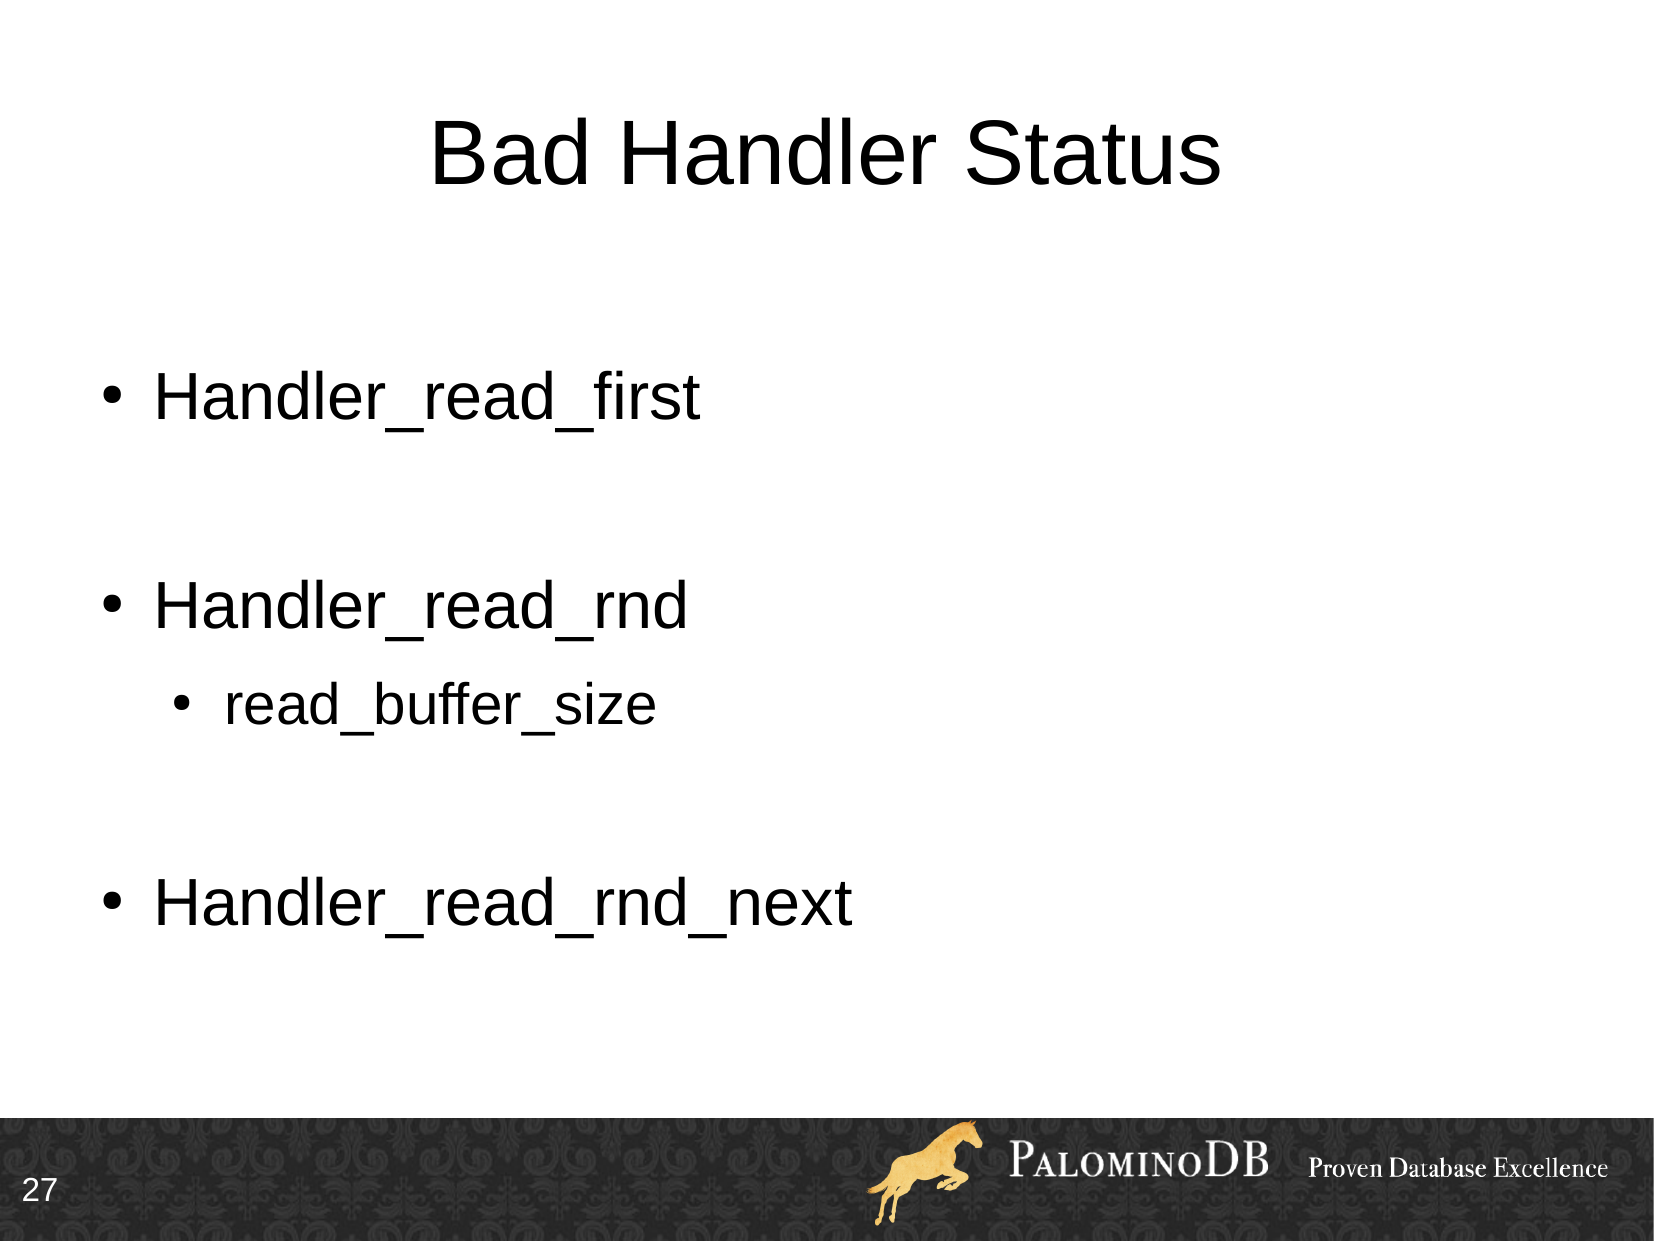

# Bad Handler Status
Handler_read_first
Handler_read_rnd
read_buffer_size
Handler_read_rnd_next